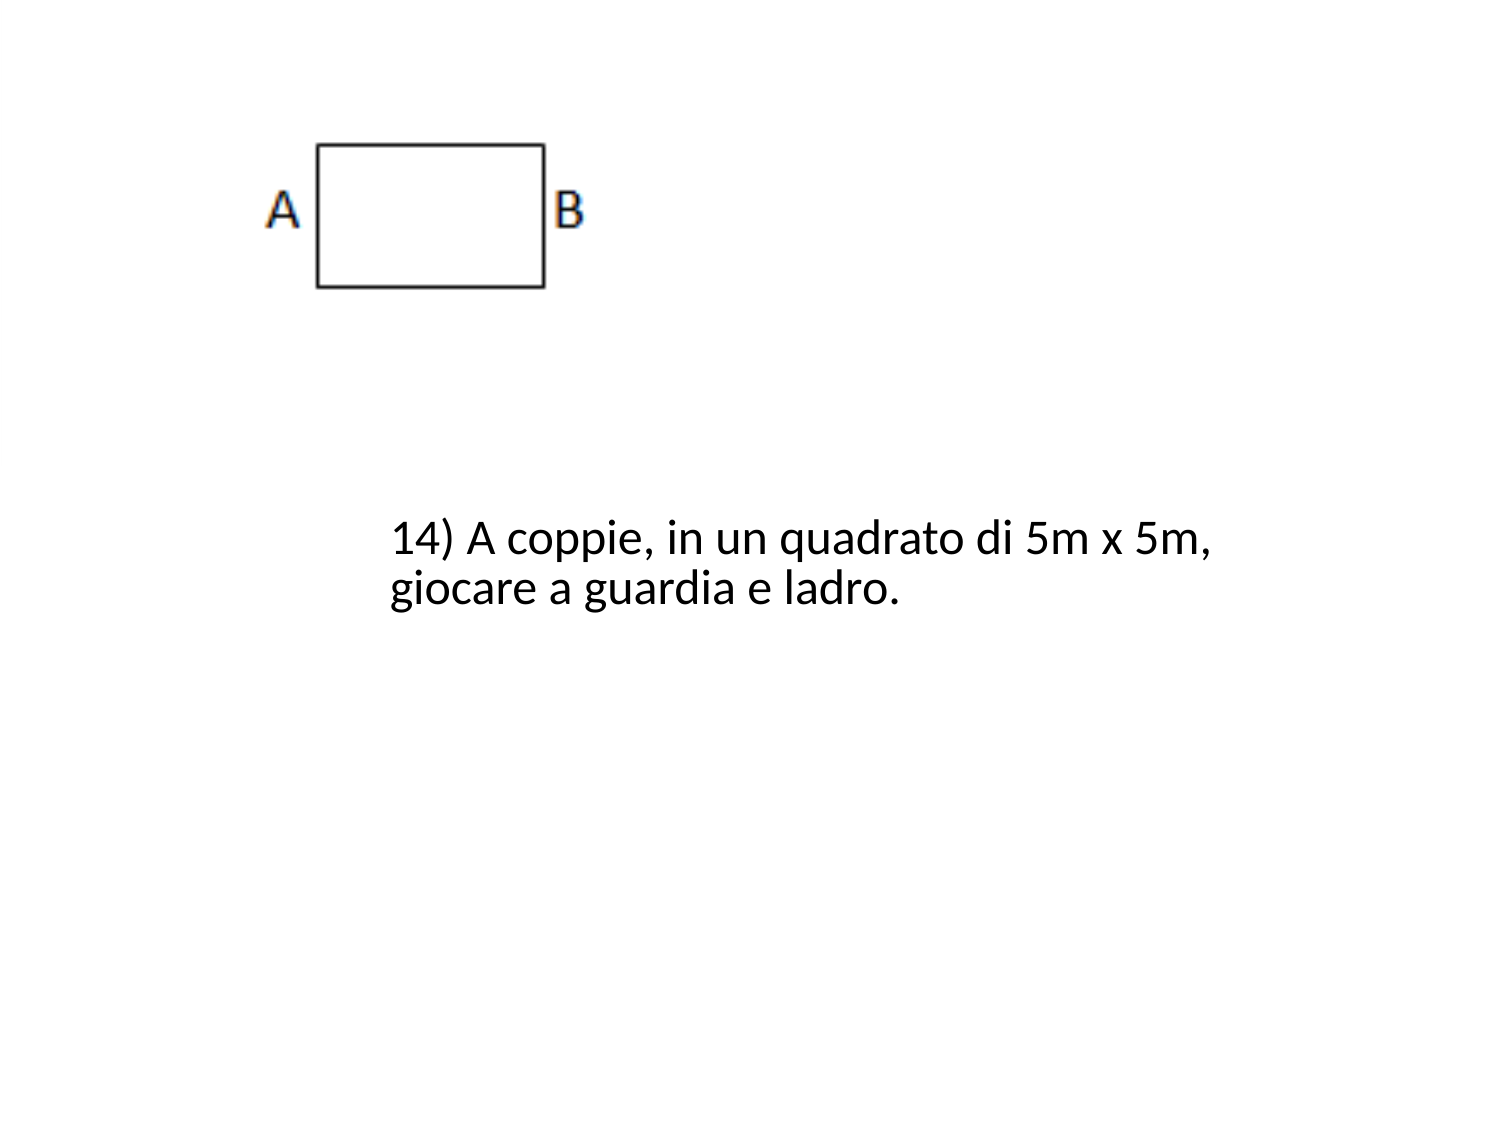

#
14) A coppie, in un quadrato di 5m x 5m, giocare a guardia e ladro.